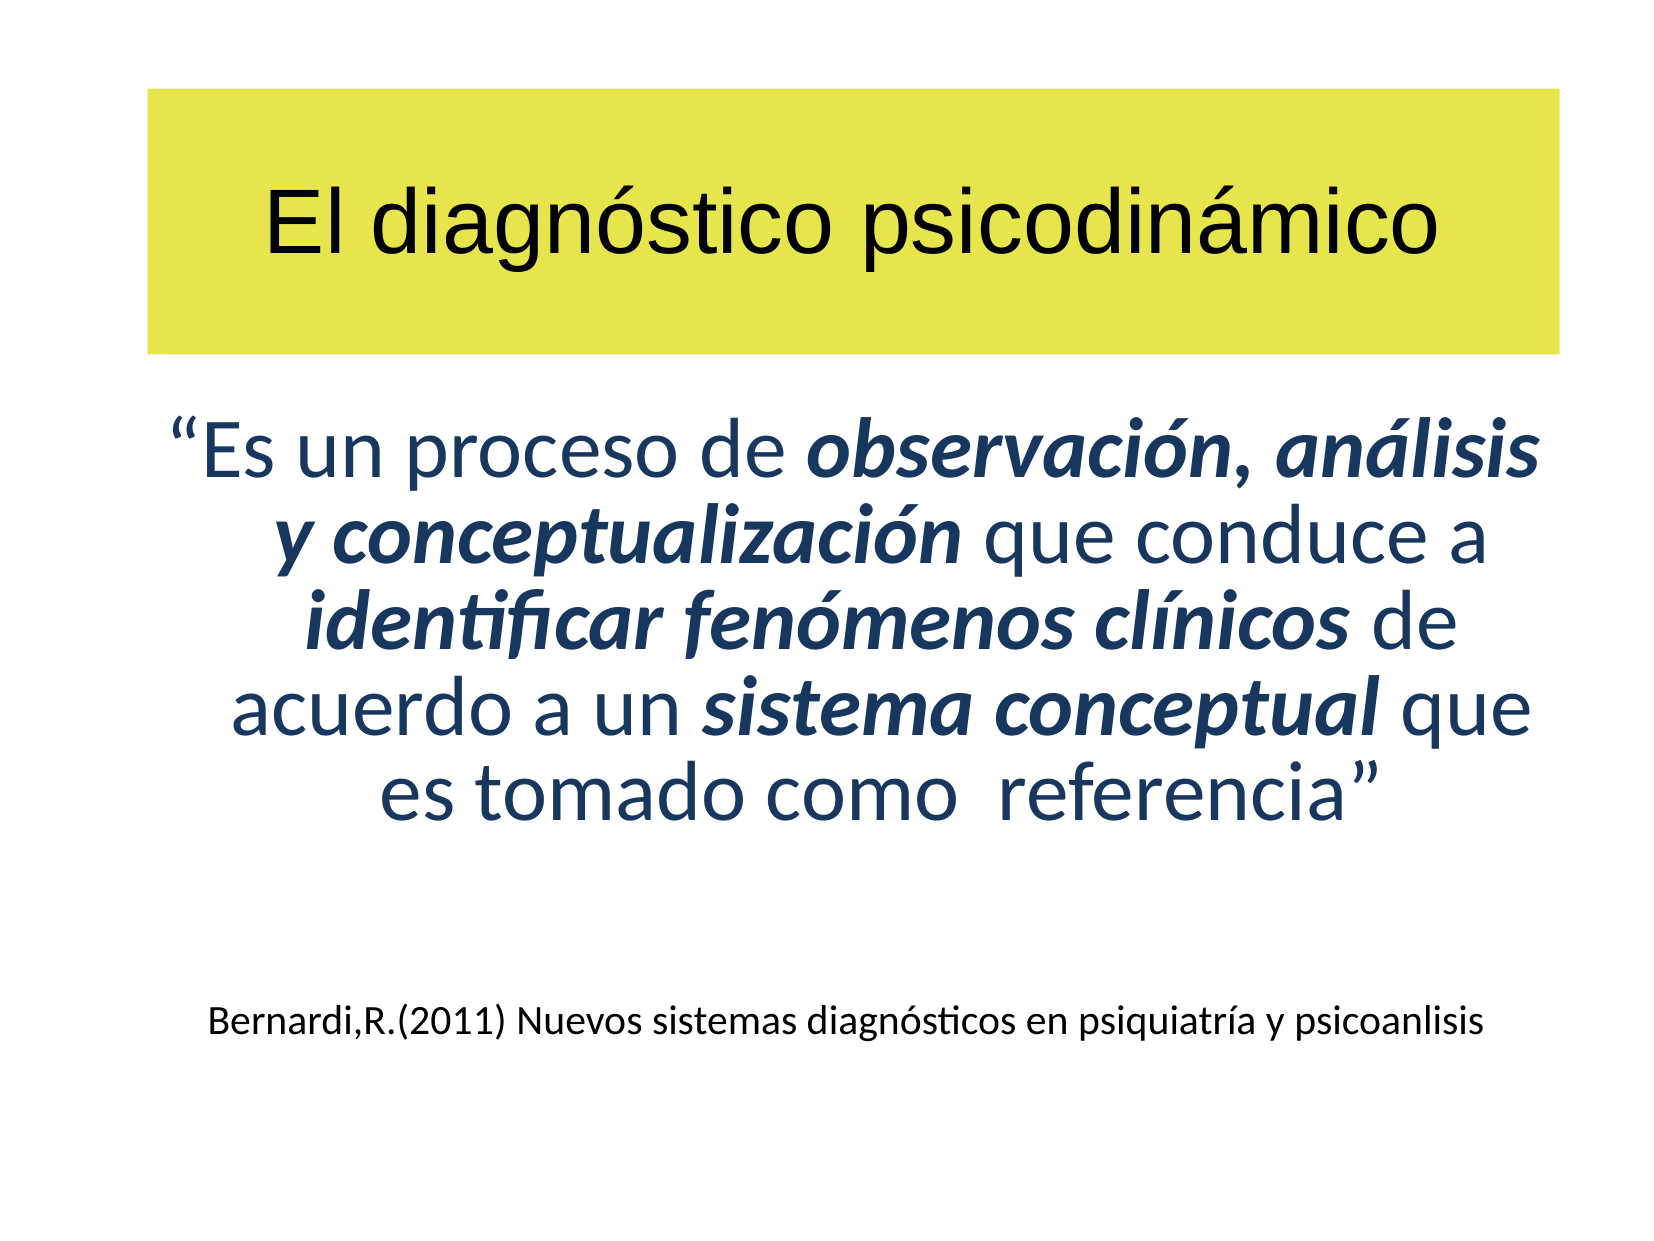

# El diagnóstico psicodinámico
“Es un proceso de observación, análisis y conceptualización que conduce a identificar fenómenos clínicos de acuerdo a un sistema conceptual que es tomado como referencia”
 Bernardi,R.(2011) Nuevos sistemas diagnósticos en psiquiatría y psicoanlisis